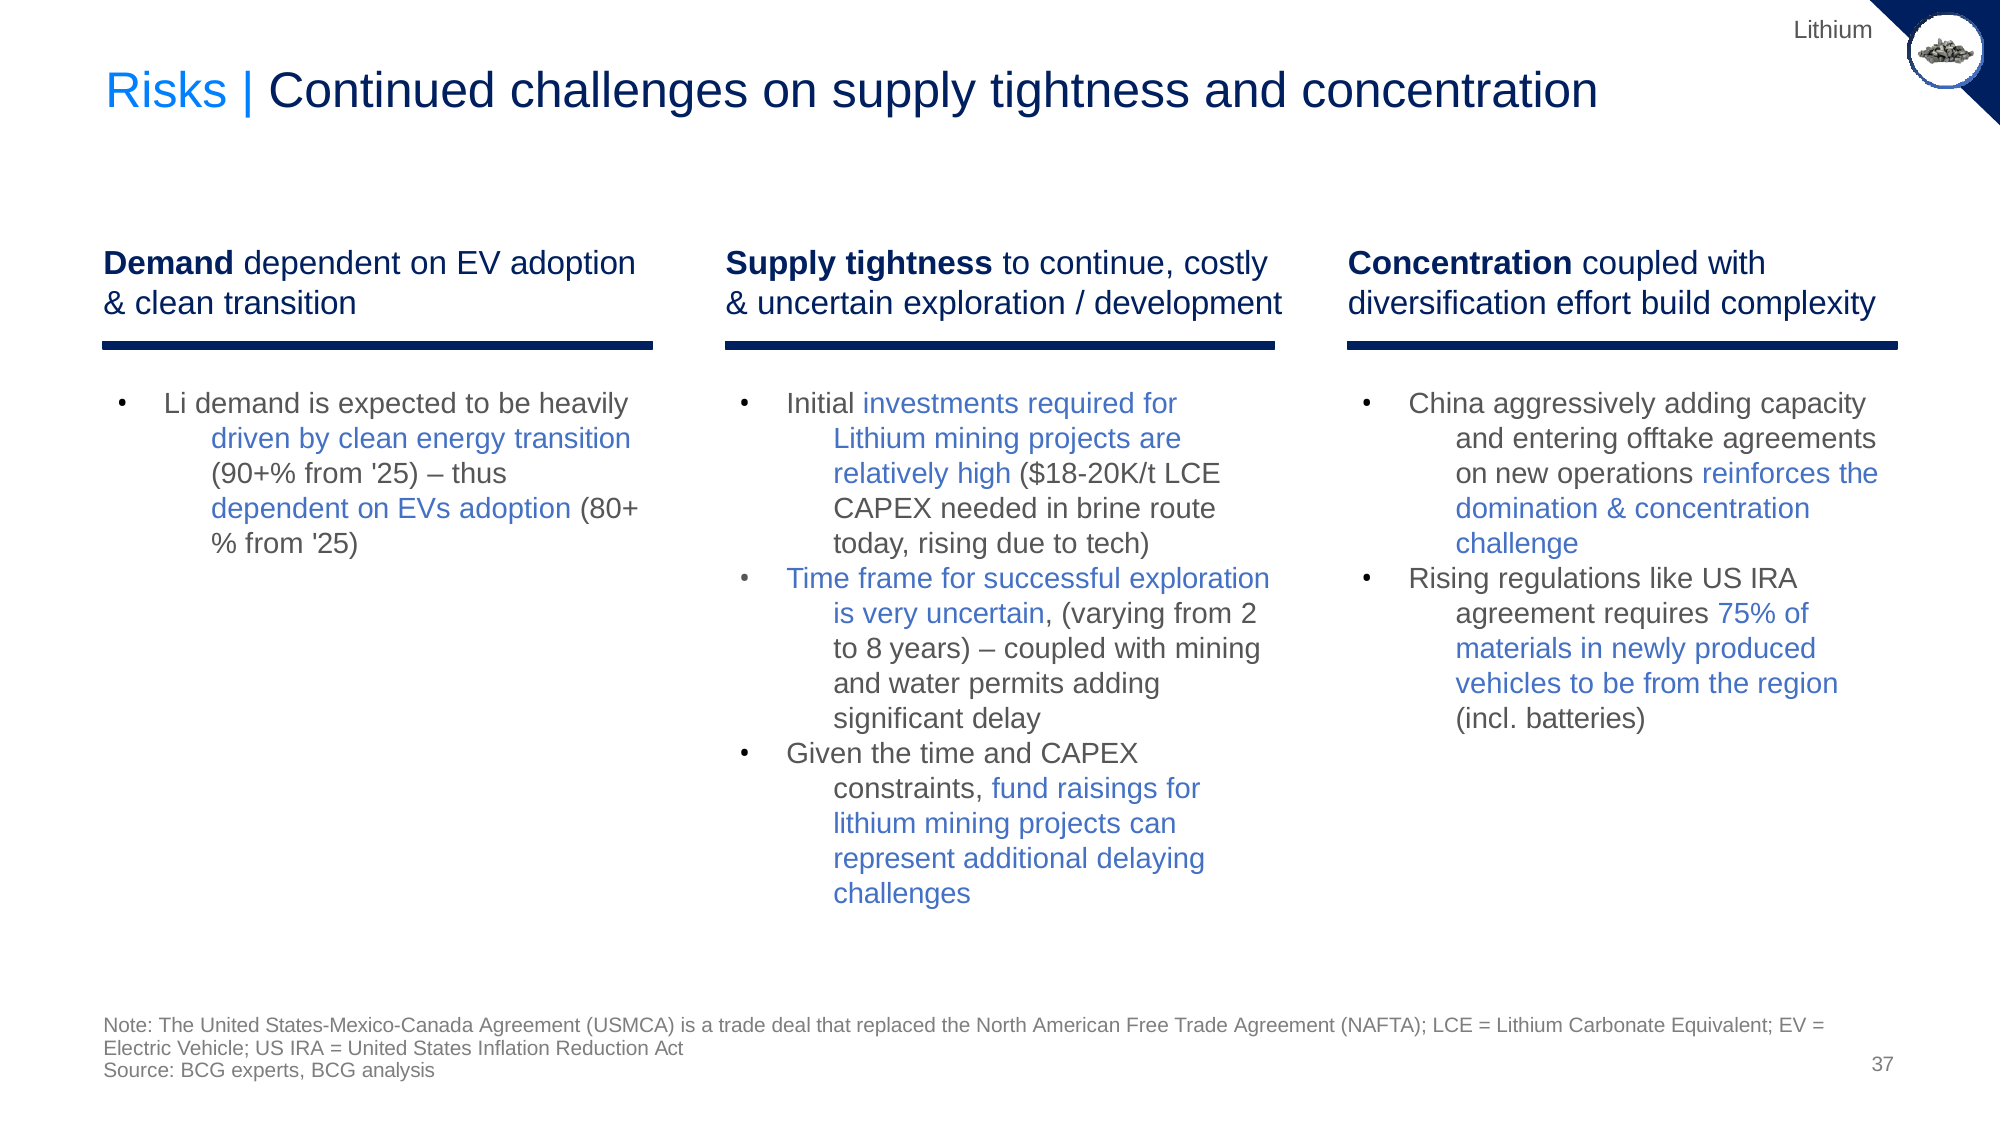

Lithium
# Risks | Continued challenges on supply tightness and concentration
Demand dependent on EV adoption & clean transition
Supply tightness to continue, costly & uncertain exploration / development
Concentration coupled with diversification effort build complexity
Li demand is expected to be heavily driven by clean energy transition (90+% from '25) – thus dependent on EVs adoption (80+% from '25)
Initial investments required for Lithium mining projects are relatively high ($18-20K/t LCE CAPEX needed in brine route today, rising due to tech)
China aggressively adding capacity and entering offtake agreements on new operations reinforces the domination & concentration challenge
Time frame for successful exploration is very uncertain, (varying from 2 to 8 years) – coupled with mining and water permits adding significant delay
Rising regulations like US IRA agreement requires 75% of materials in newly produced vehicles to be from the region (incl. batteries)
Given the time and CAPEX constraints, fund raisings for lithium mining projects can represent additional delaying challenges
Note: The United States-Mexico-Canada Agreement (USMCA) is a trade deal that replaced the North American Free Trade Agreement (NAFTA); LCE = Lithium Carbonate Equivalent; EV = Electric Vehicle; US IRA = United States Inflation Reduction Act
Source: BCG experts, BCG analysis
37